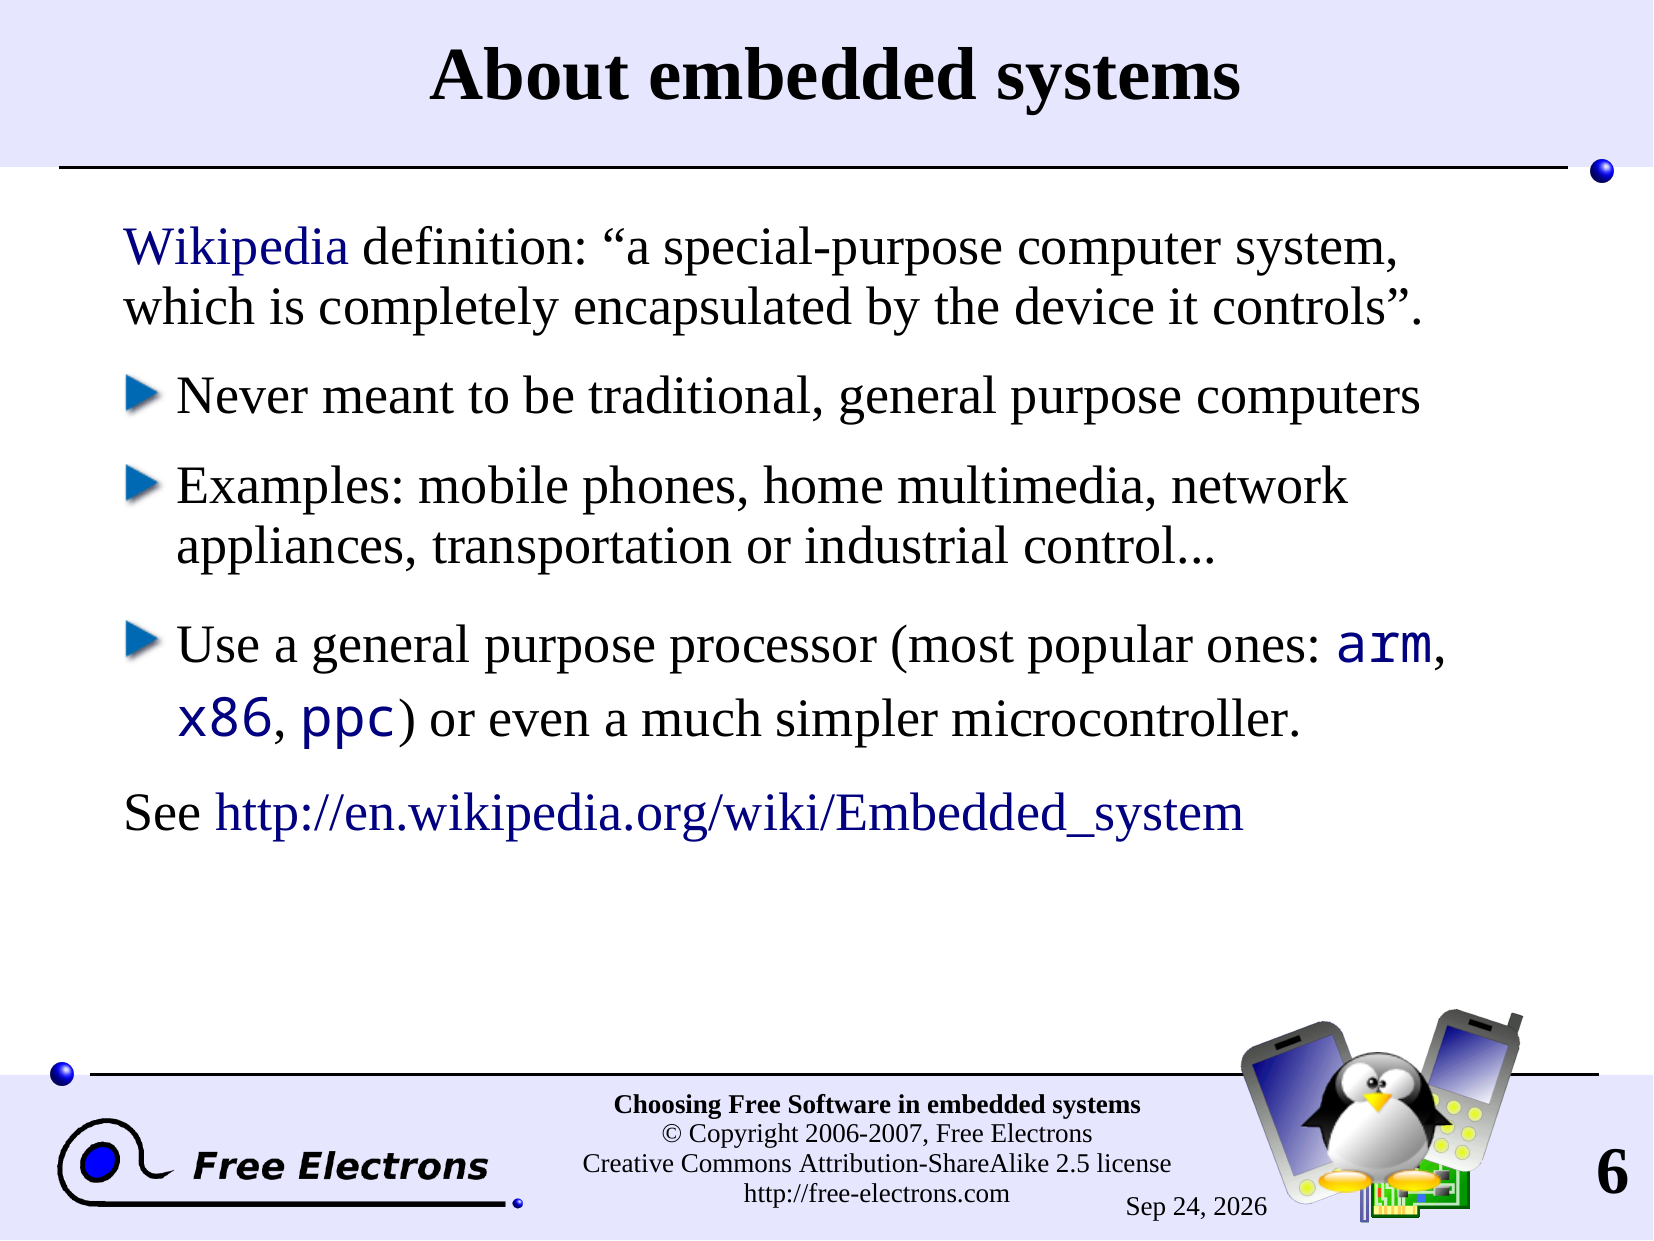

# About embedded systems
Wikipedia definition: “a special-purpose computer system, which is completely encapsulated by the device it controls”.
Never meant to be traditional, general purpose computers
Examples: mobile phones, home multimedia, network appliances, transportation or industrial control...
Use a general purpose processor (most popular ones: arm, x86, ppc) or even a much simpler microcontroller.
See http://en.wikipedia.org/wiki/Embedded_system